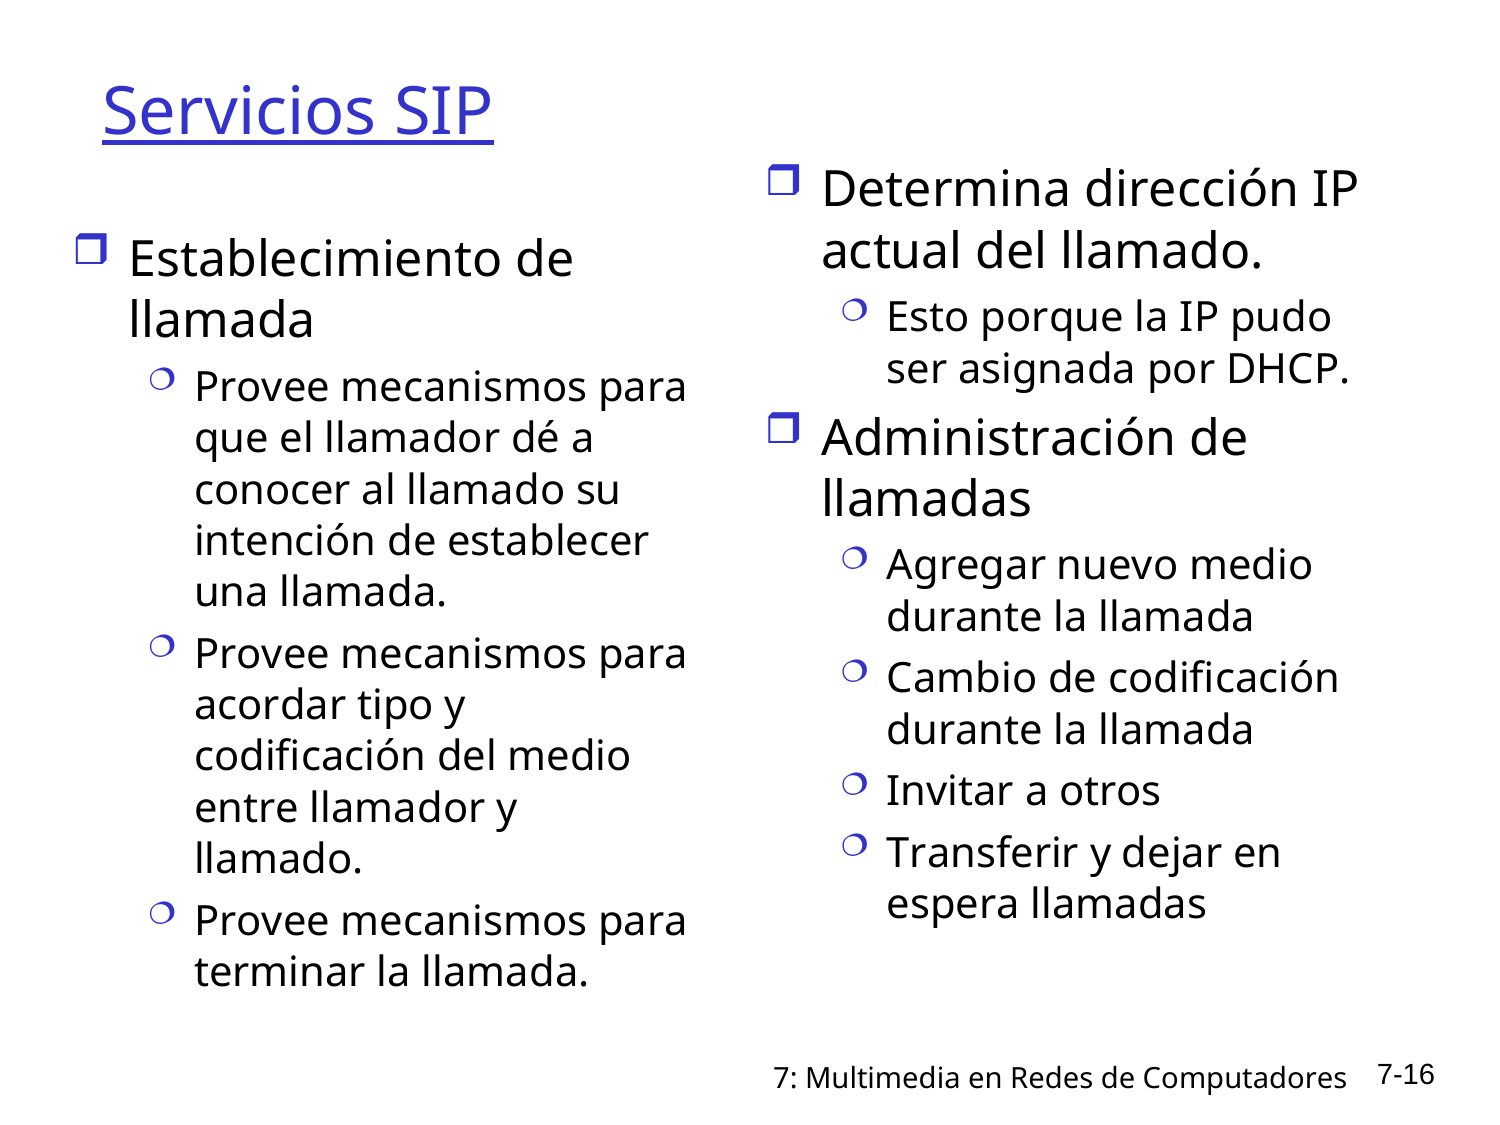

# Servicios SIP
Determina dirección IP actual del llamado.
Esto porque la IP pudo ser asignada por DHCP.
Administración de llamadas
Agregar nuevo medio durante la llamada
Cambio de codificación durante la llamada
Invitar a otros
Transferir y dejar en espera llamadas
Establecimiento de llamada
Provee mecanismos para que el llamador dé a conocer al llamado su intención de establecer una llamada.
Provee mecanismos para acordar tipo y codificación del medio entre llamador y llamado.
Provee mecanismos para terminar la llamada.
16